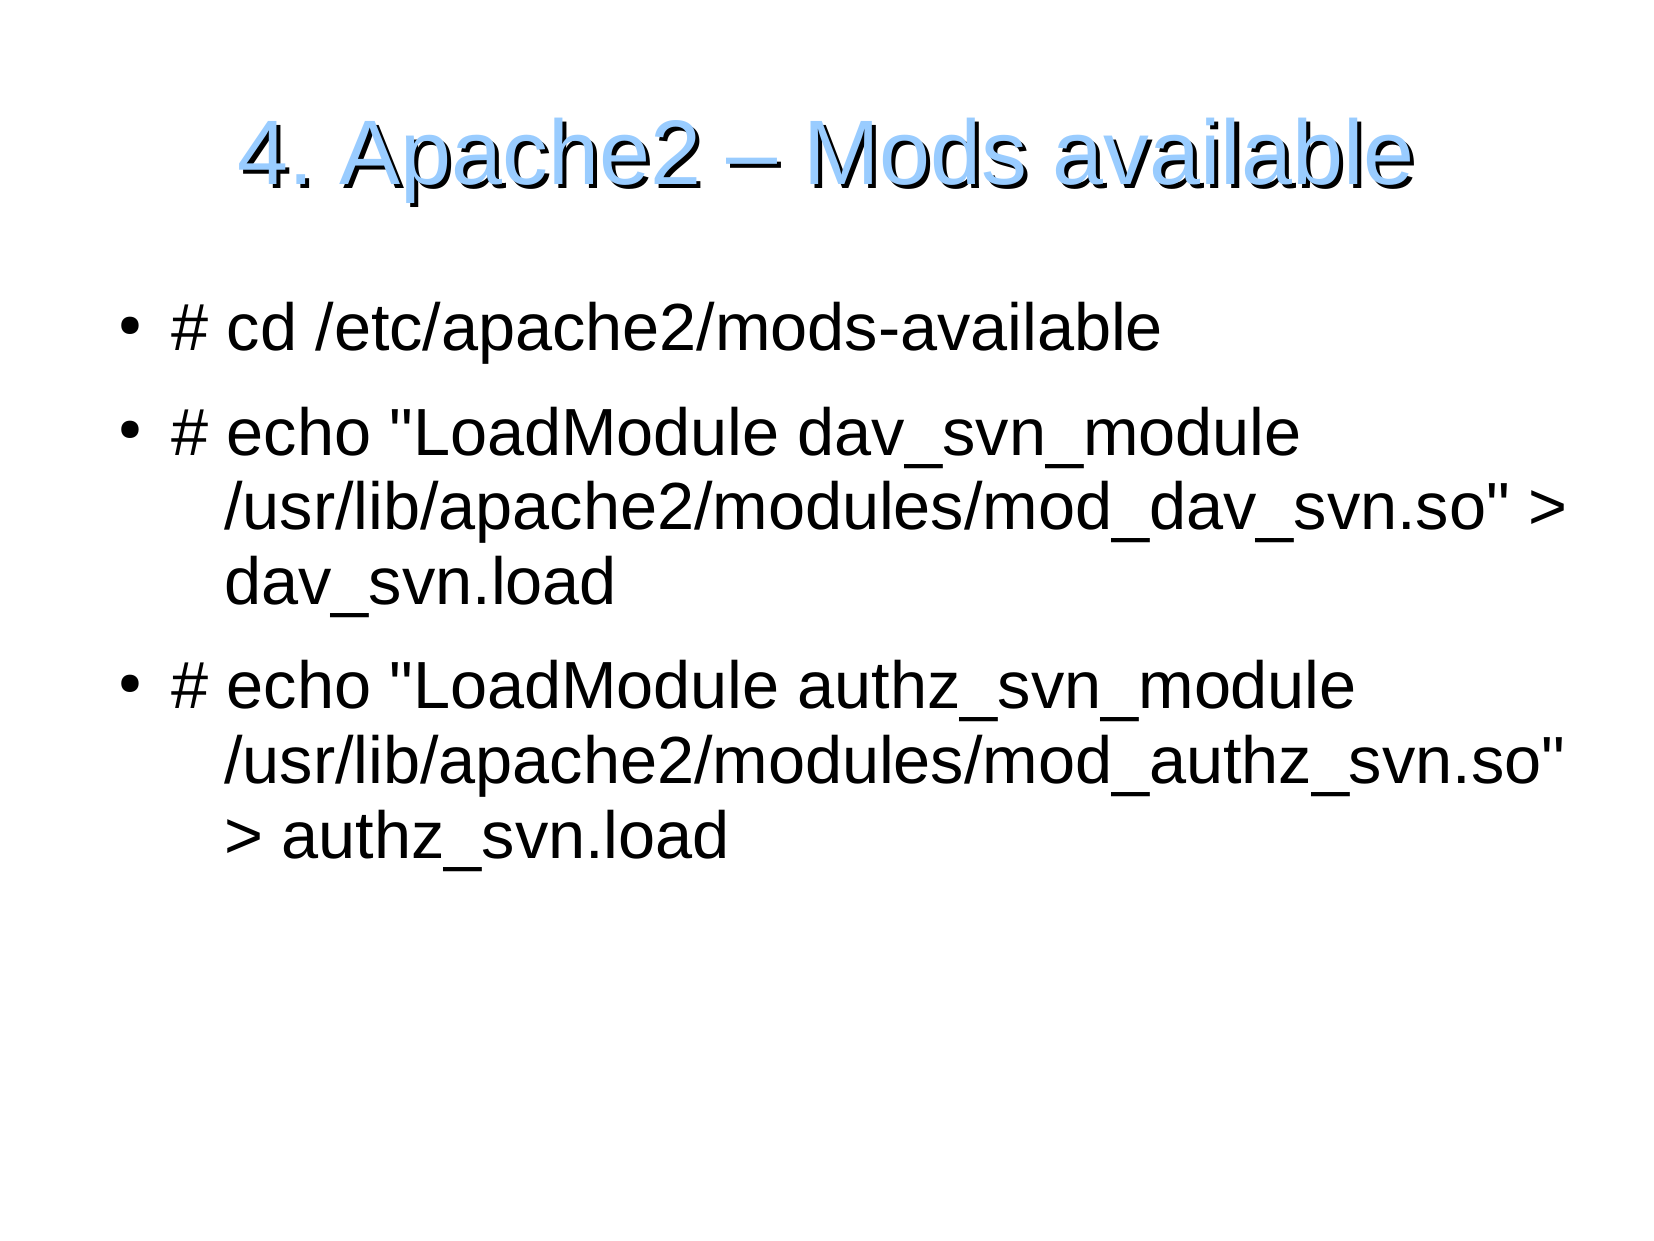

# 4. Apache2 – Mods available
# cd /etc/apache2/mods-available
# echo "LoadModule dav_svn_module /usr/lib/apache2/modules/mod_dav_svn.so" > dav_svn.load
# echo "LoadModule authz_svn_module /usr/lib/apache2/modules/mod_authz_svn.so" > authz_svn.load